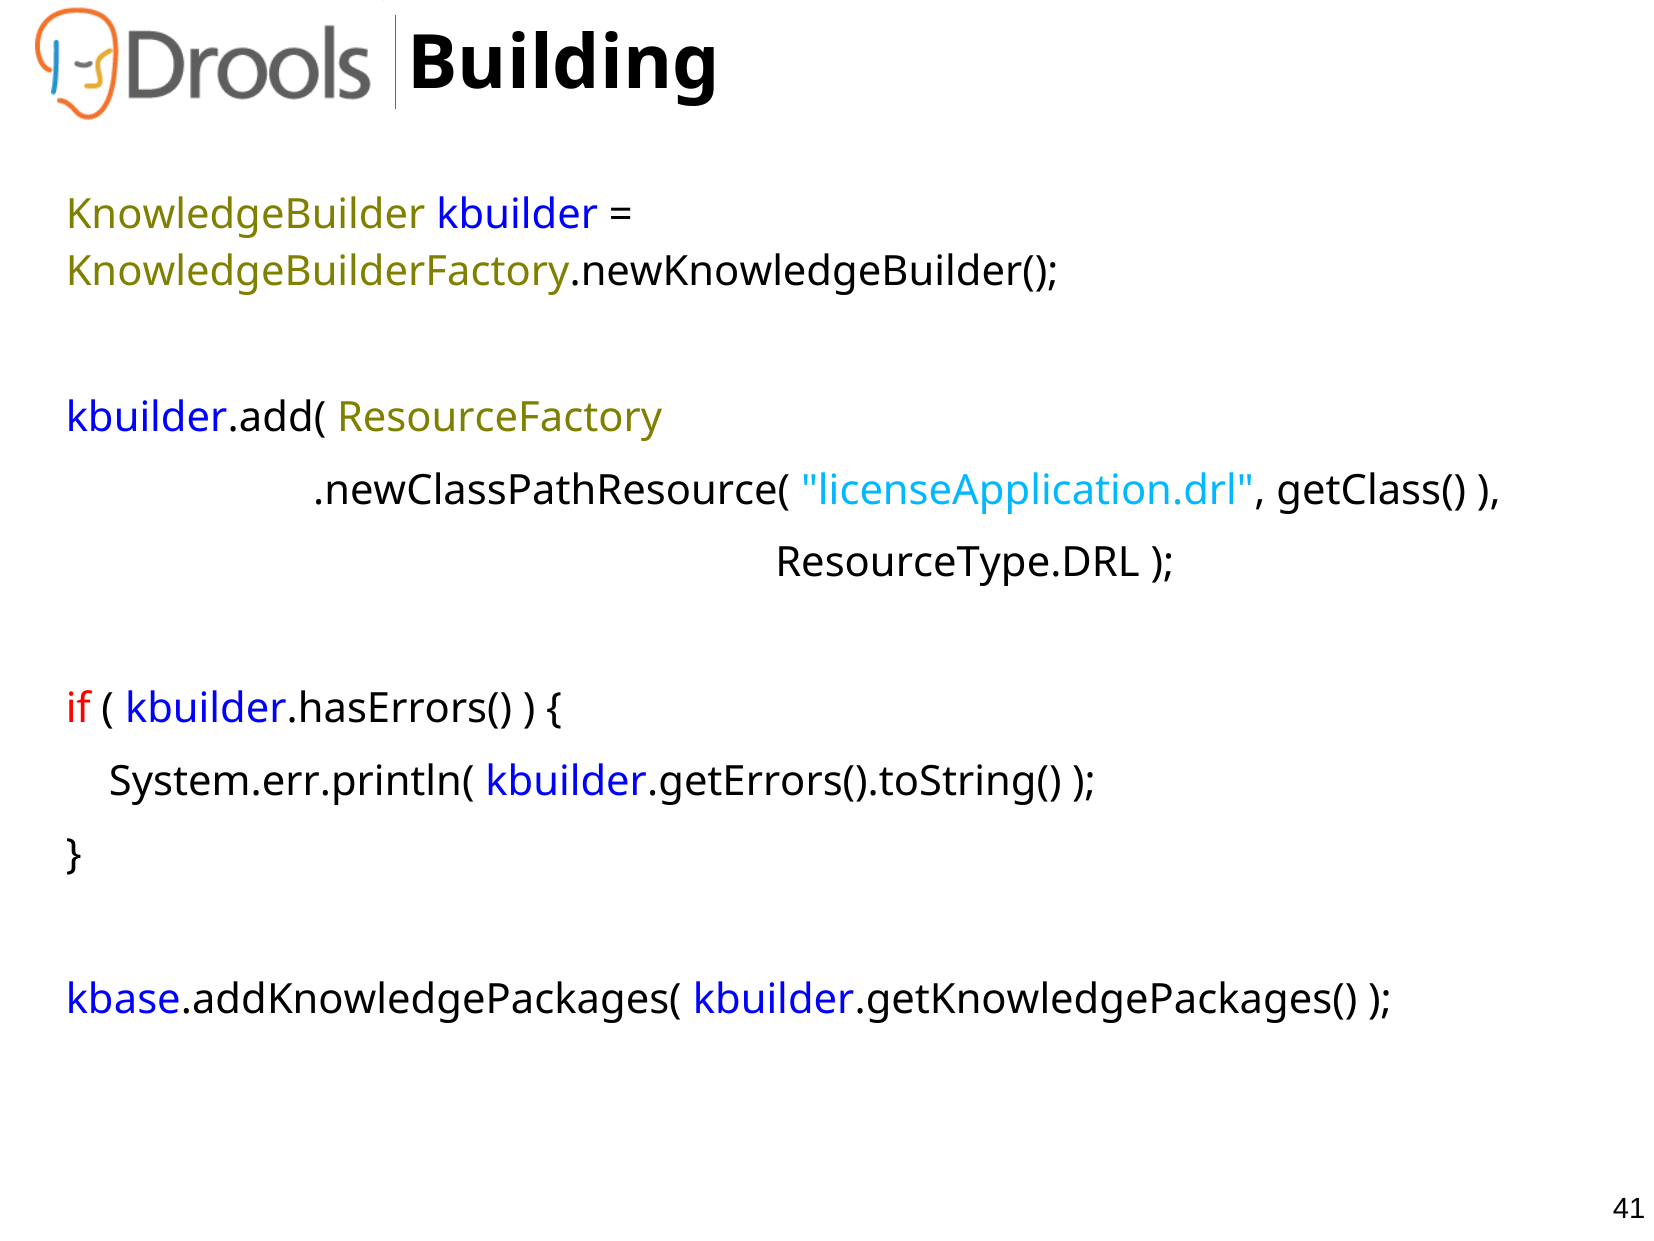

# Building
KnowledgeBuilder kbuilder = KnowledgeBuilderFactory.newKnowledgeBuilder();
kbuilder.add( ResourceFactory
 .newClassPathResource( "licenseApplication.drl", getClass() ),
 ResourceType.DRL );
if ( kbuilder.hasErrors() ) {
 System.err.println( kbuilder.getErrors().toString() );
}
kbase.addKnowledgePackages( kbuilder.getKnowledgePackages() );